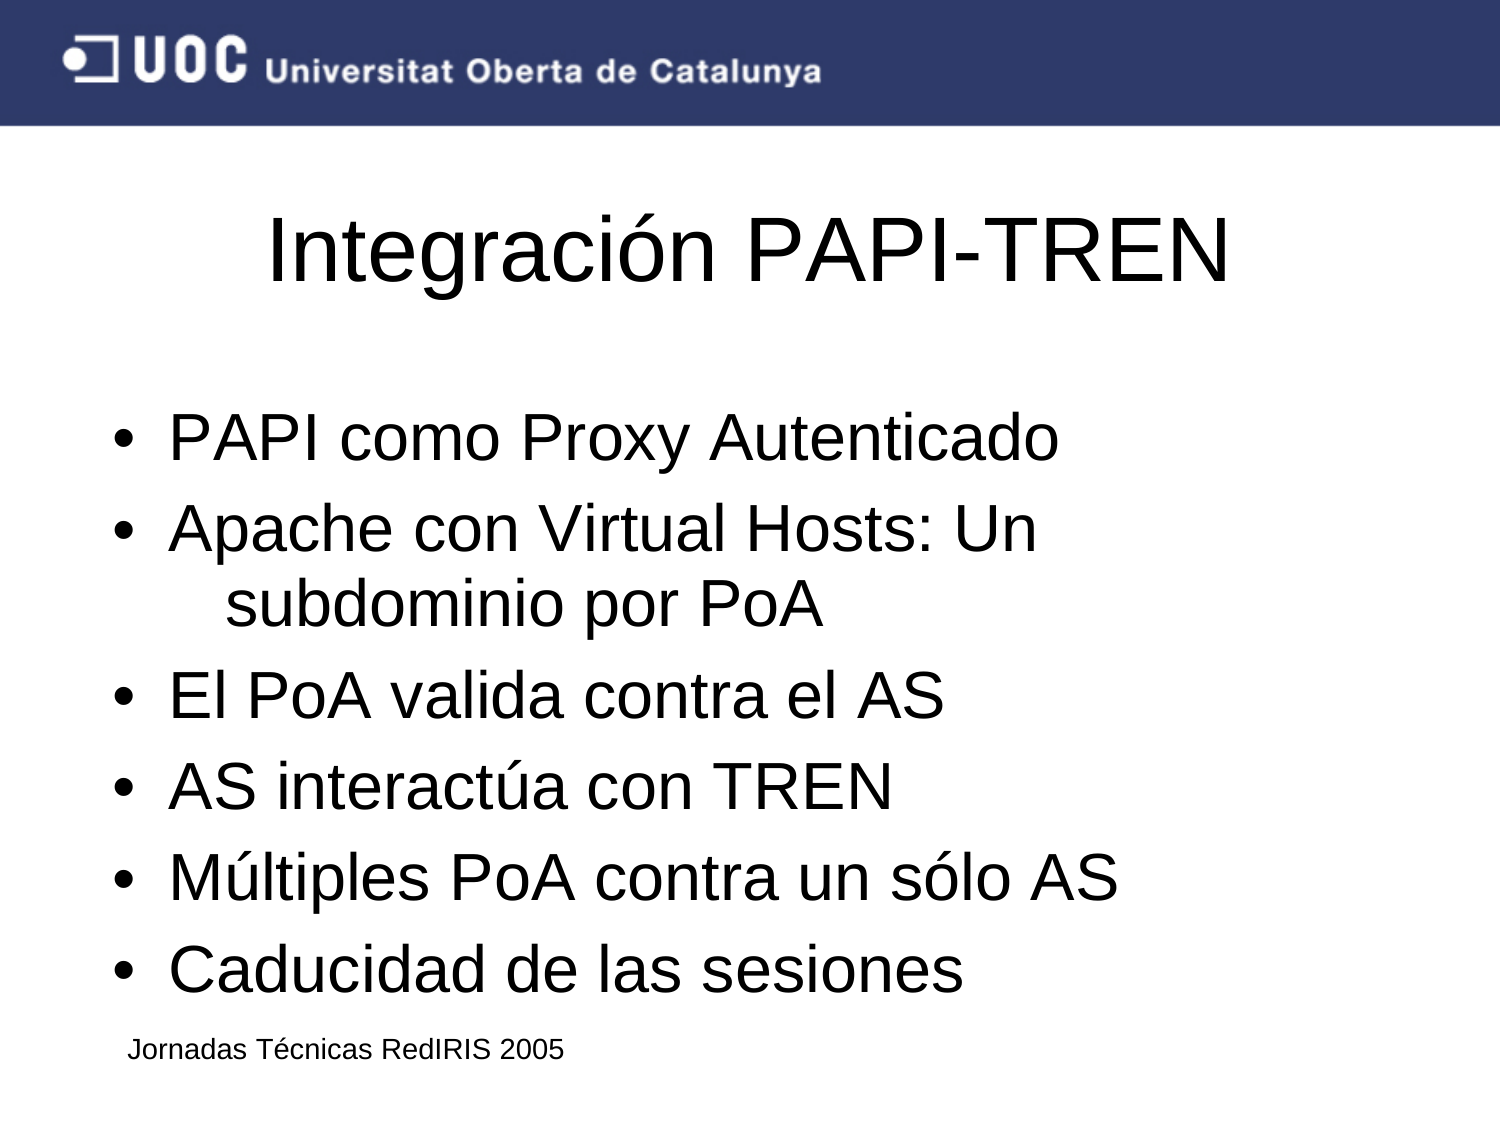

# Integración PAPI-TREN
PAPI como Proxy Autenticado
Apache con Virtual Hosts: Un subdominio por PoA
El PoA valida contra el AS
AS interactúa con TREN
Múltiples PoA contra un sólo AS
Caducidad de las sesiones